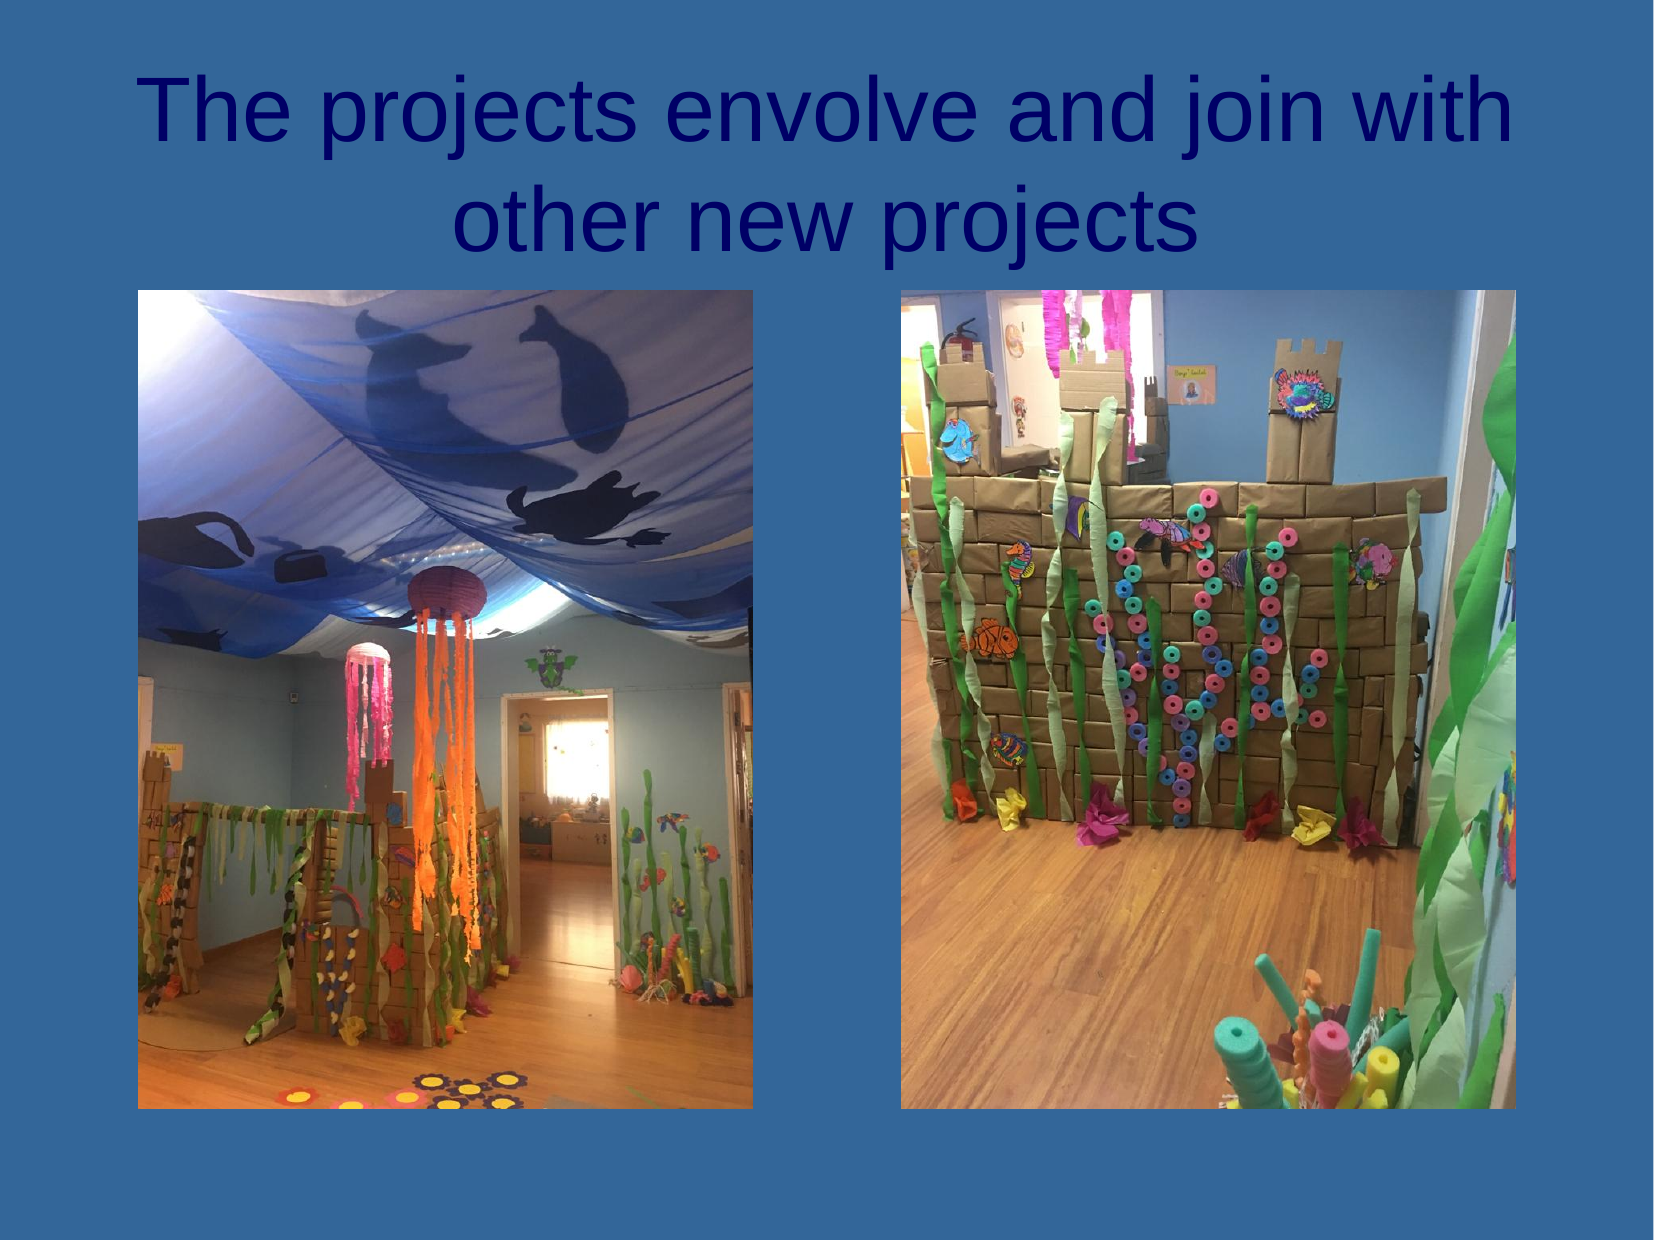

# The projects envolve and join with other new projects